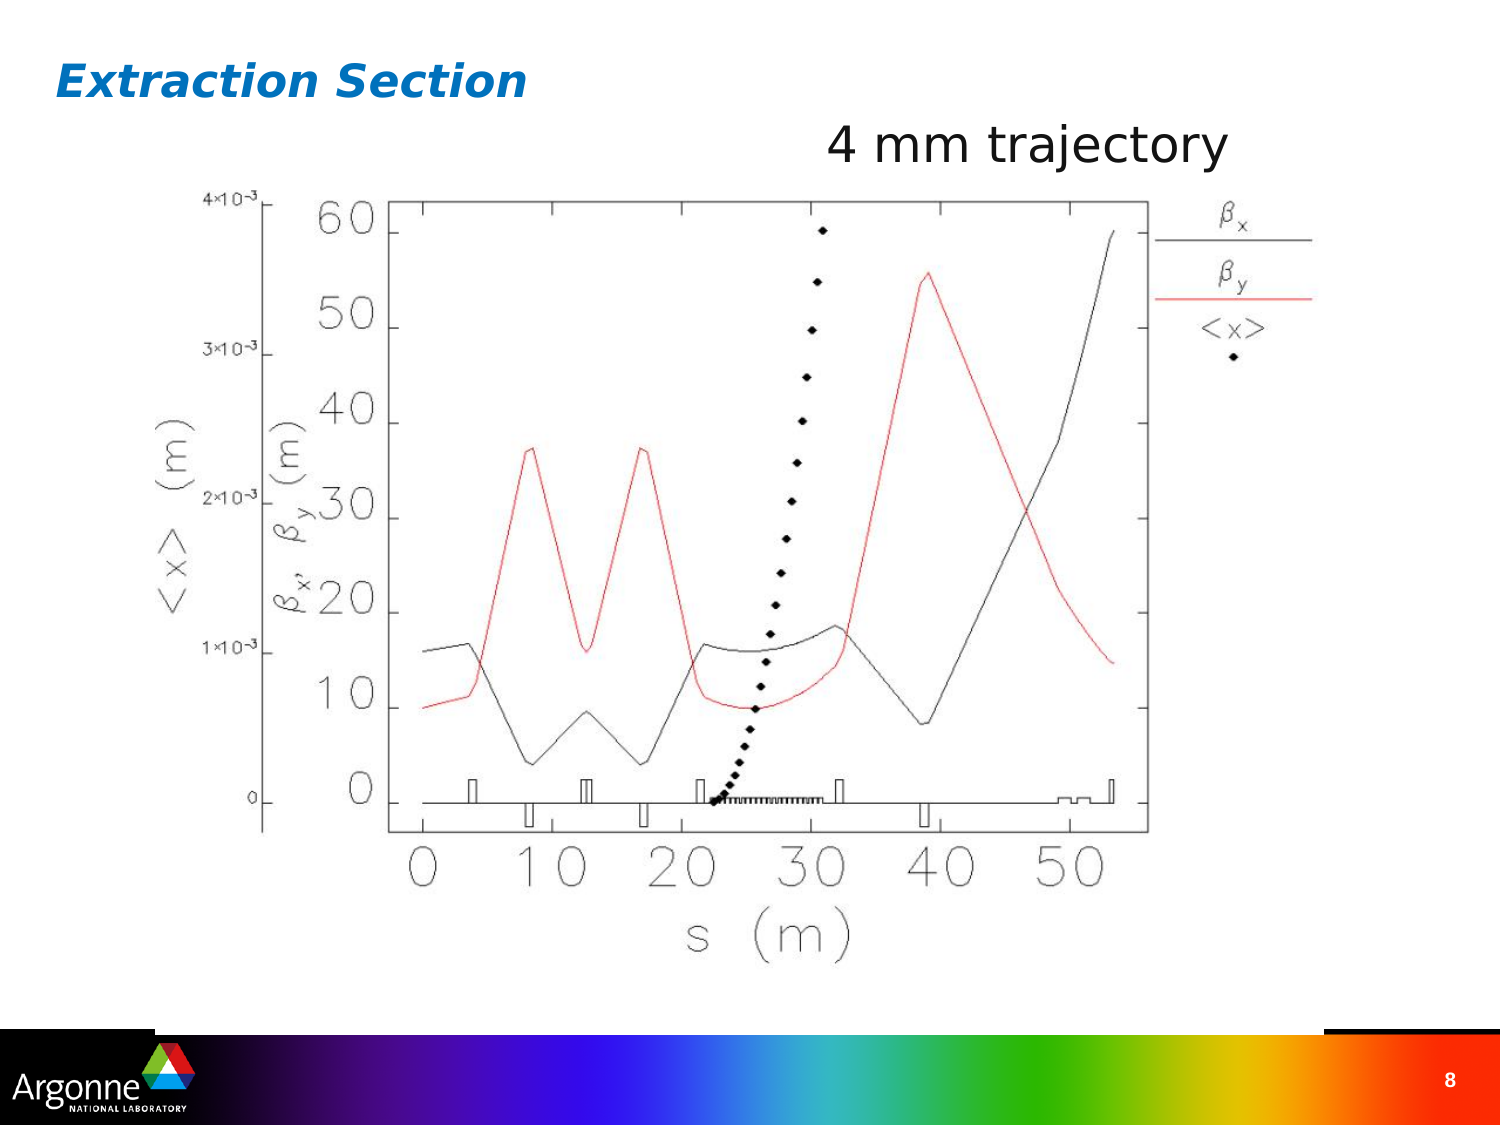

# Extraction Section
4 mm trajectory
8